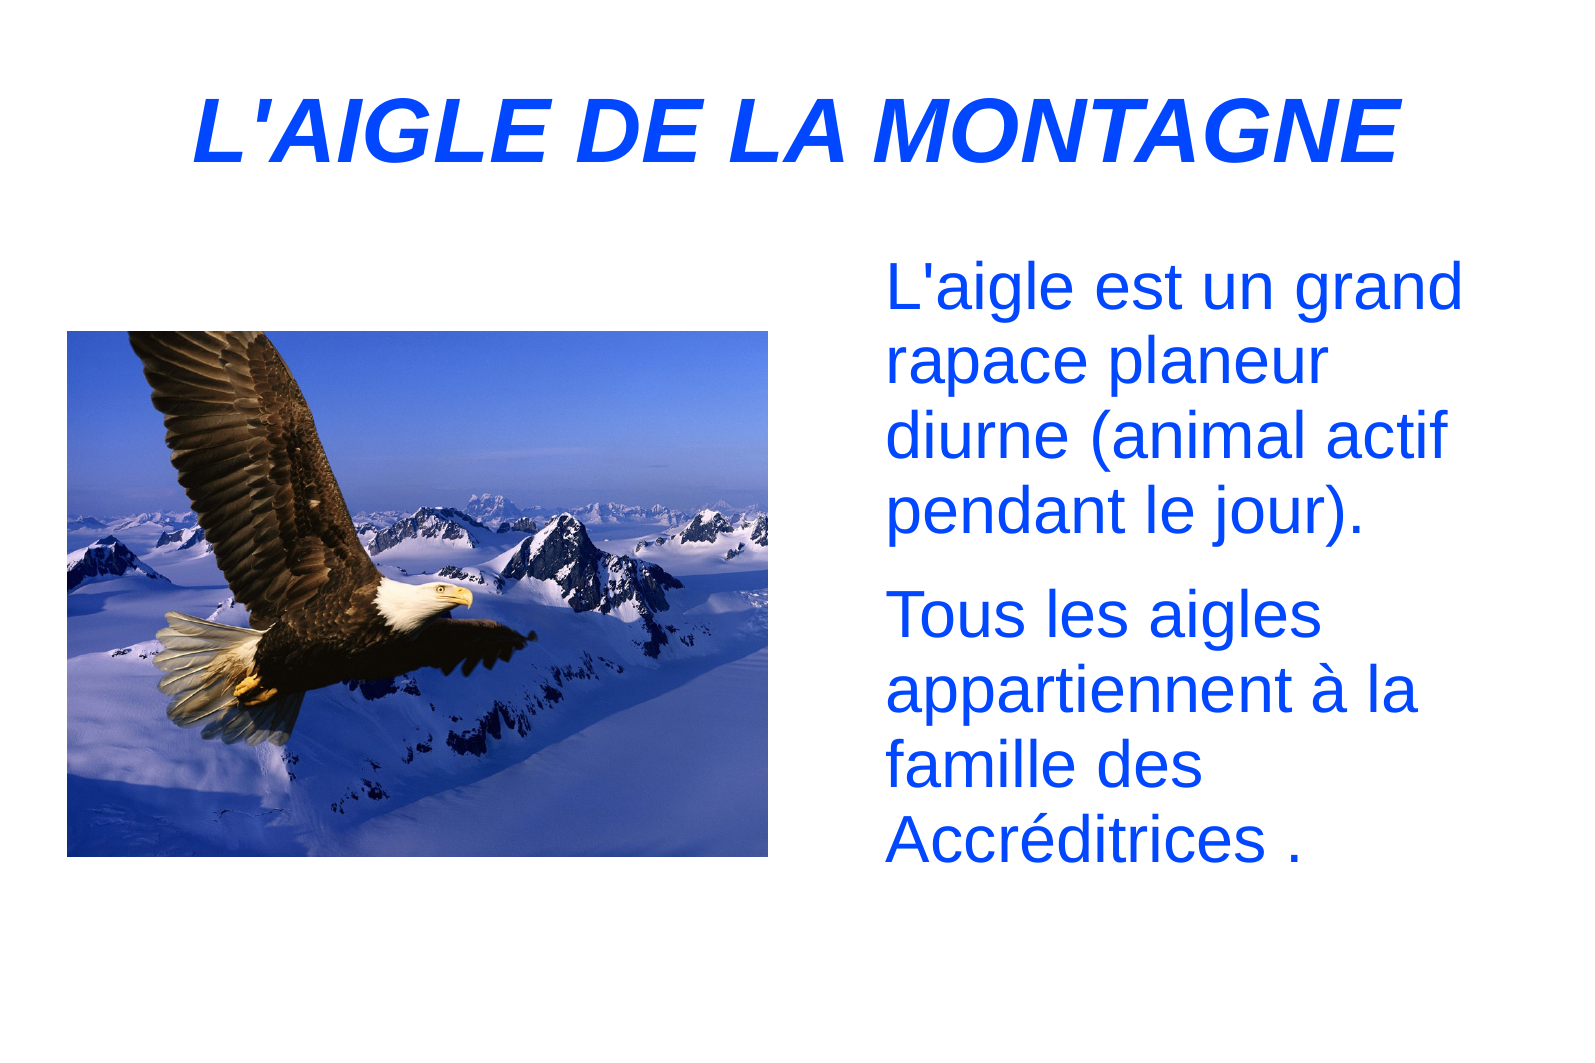

# L'AIGLE DE LA MONTAGNE
L'aigle est un grand rapace planeur diurne (animal actif pendant le jour).
Tous les aigles appartiennent à la famille des Accréditrices .